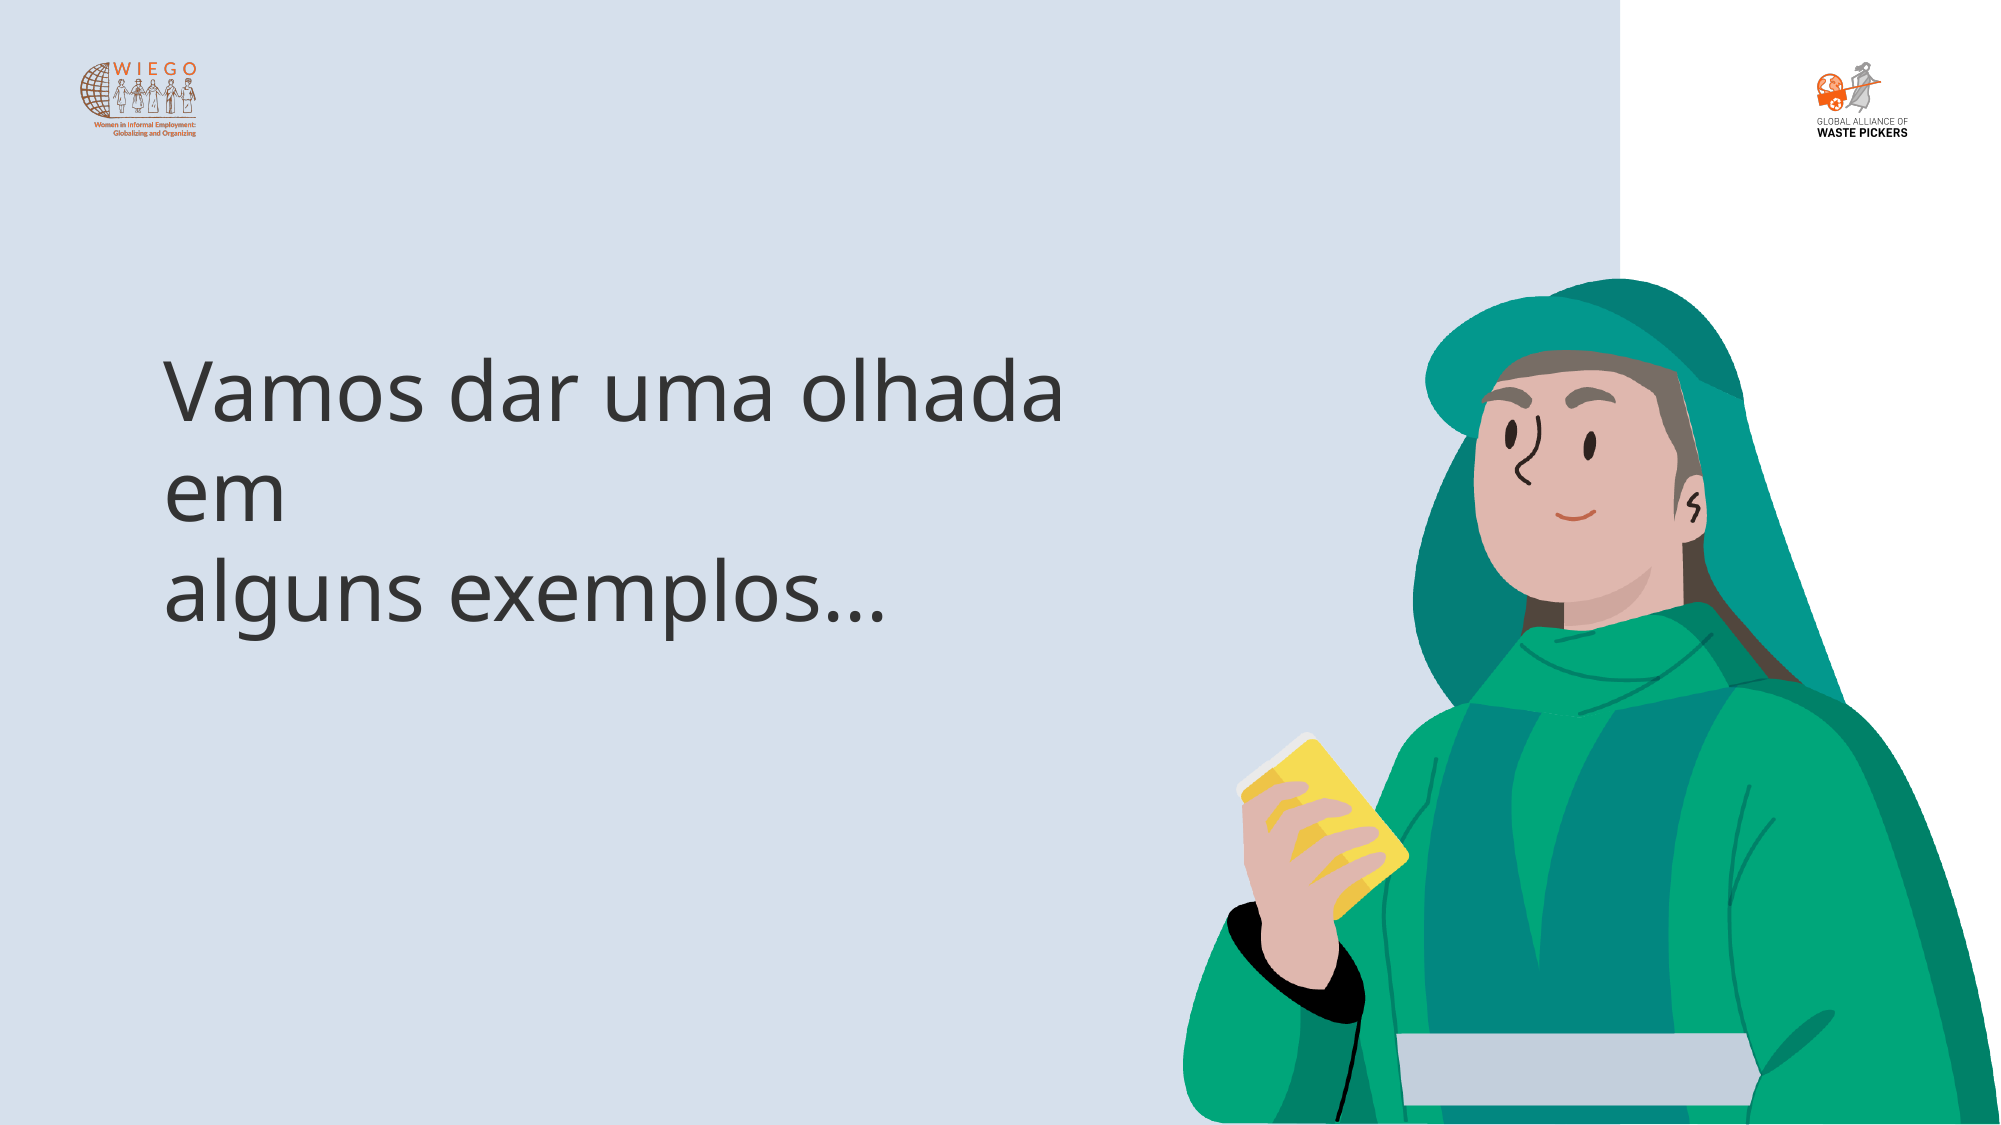

Vamos dar uma olhada em
alguns exemplos...